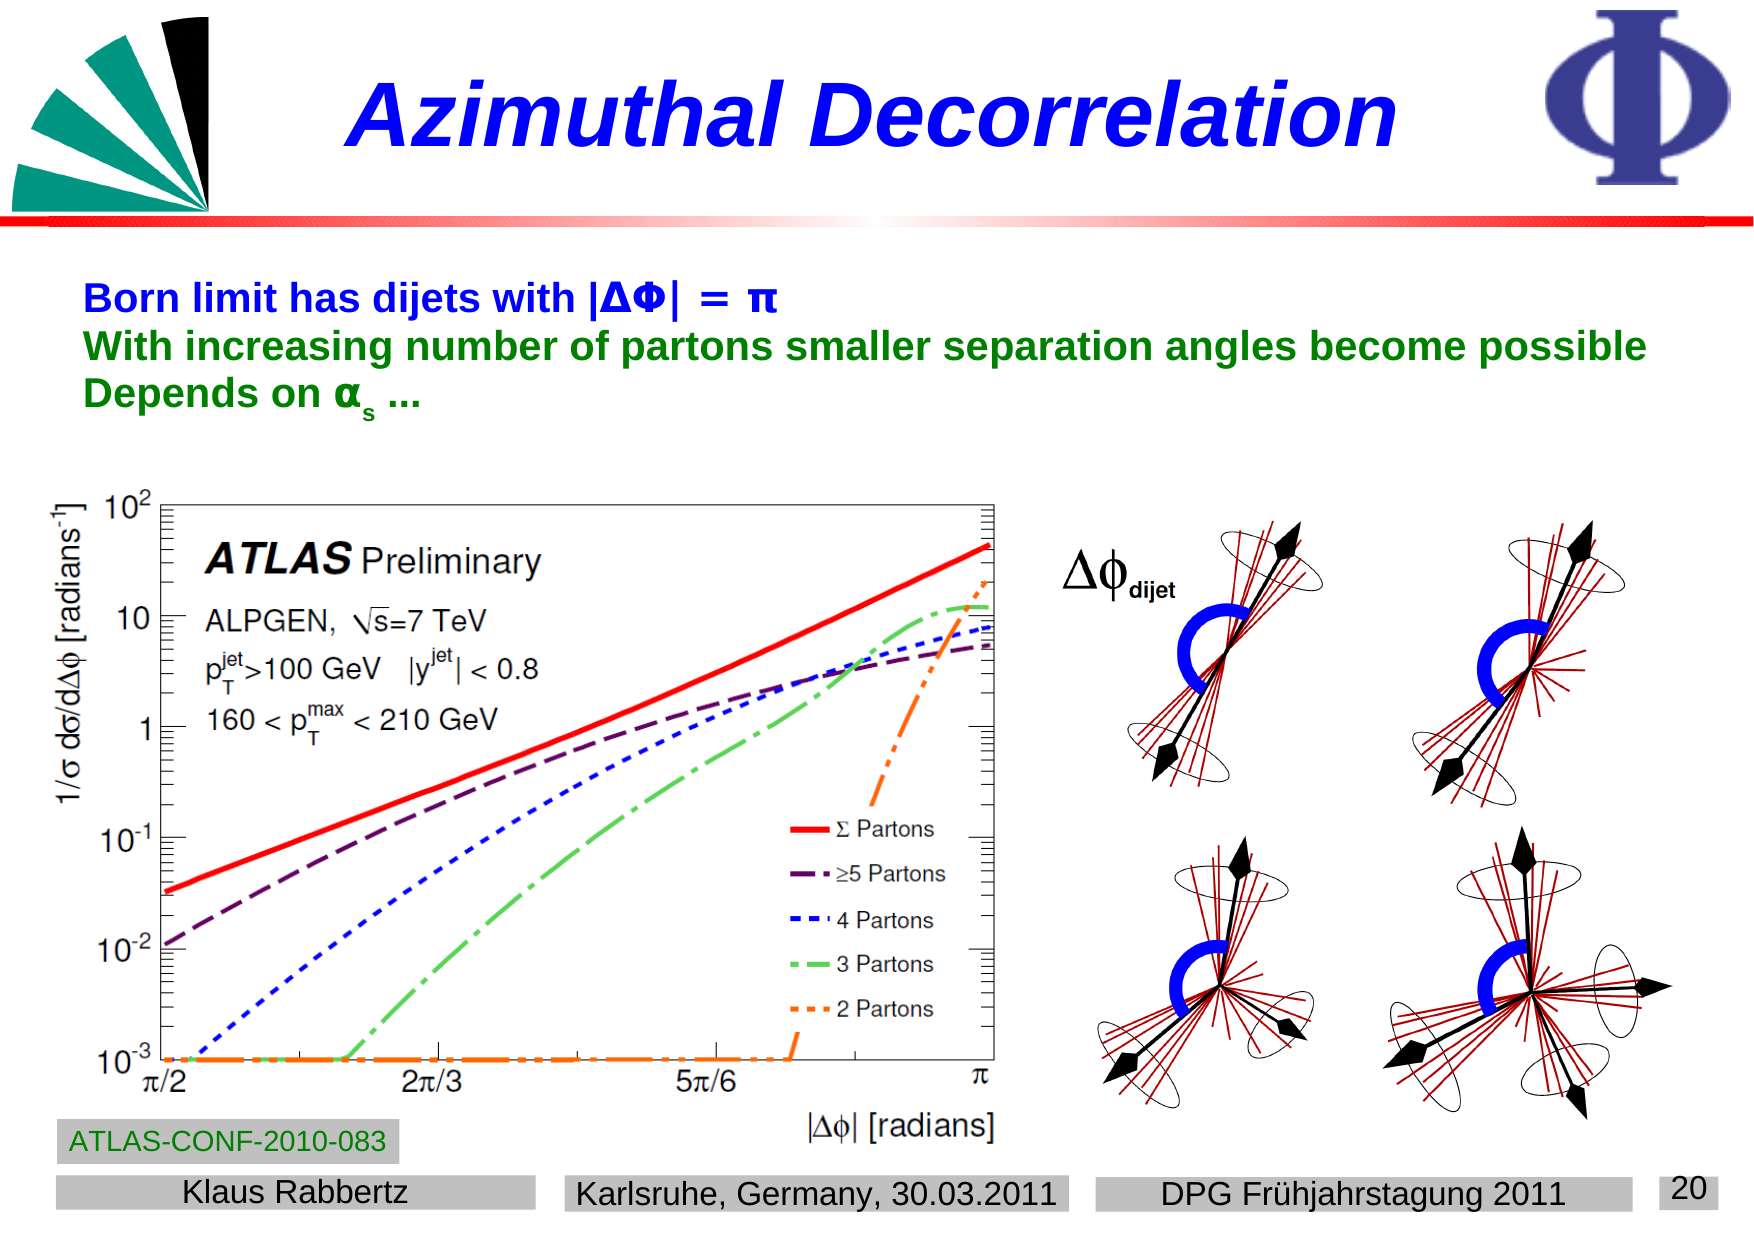

# Azimuthal Decorrelation
Born limit has dijets with |ΔΦ| = π
With increasing number of partons smaller separation angles become possible
Depends on αs ...
ATLAS-CONF-2010-083